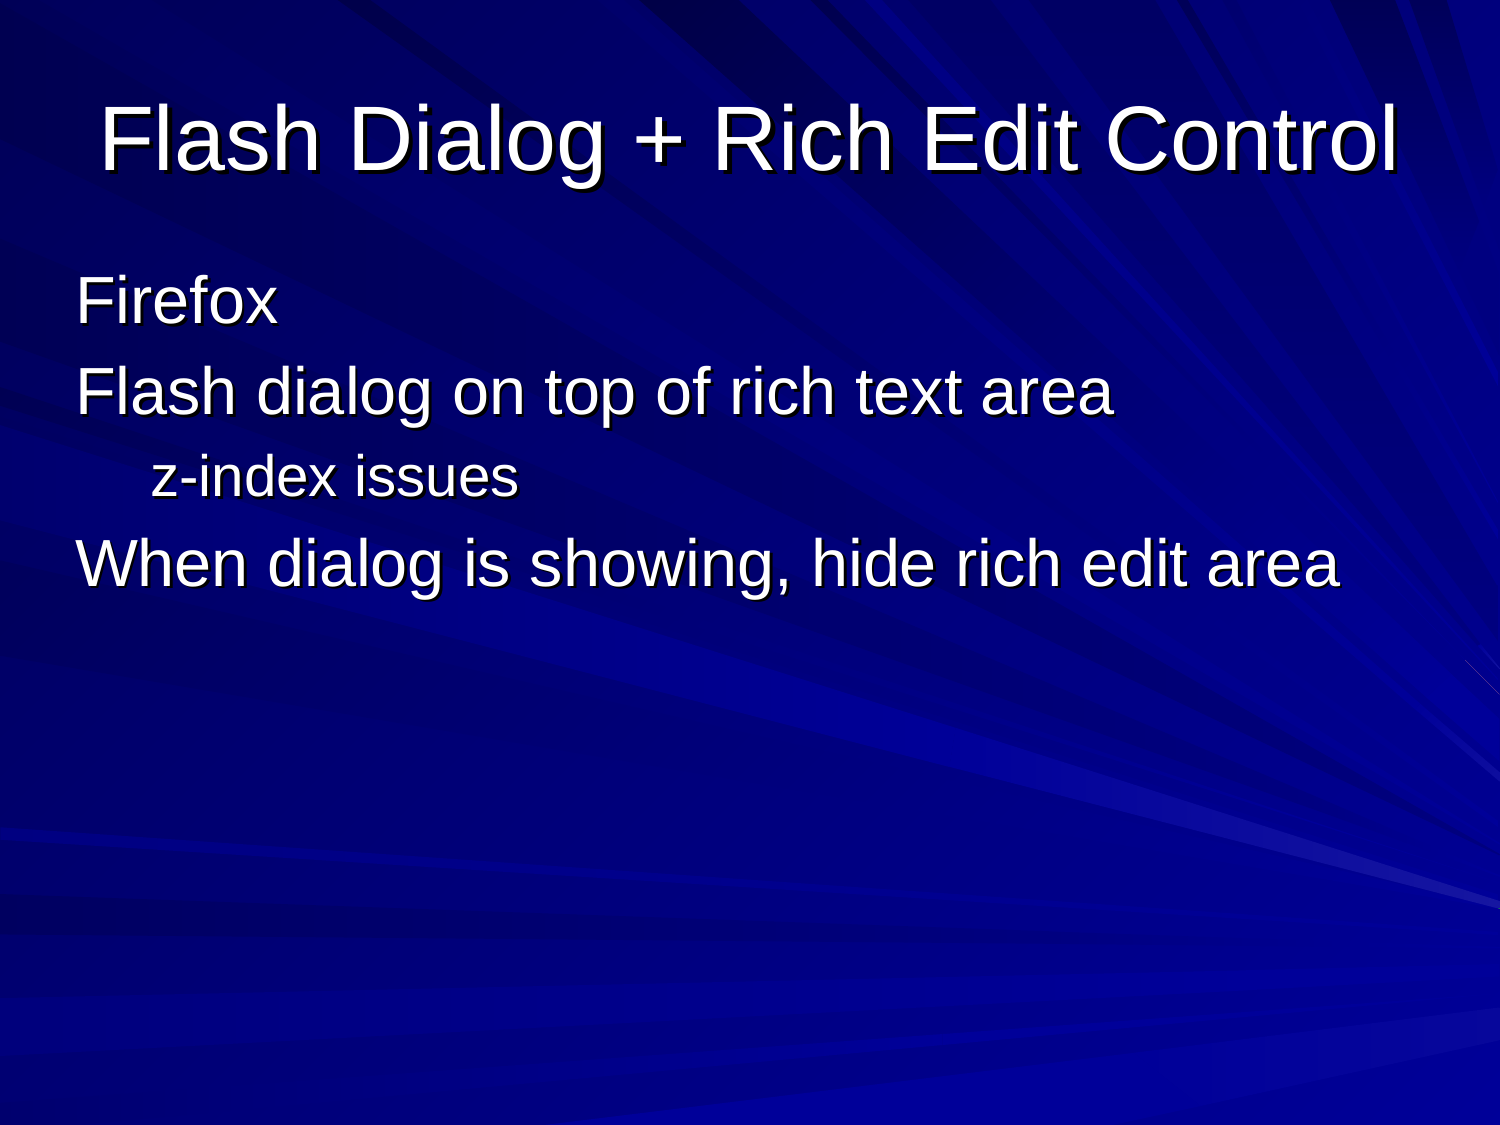

# Flash Dialog + Rich Edit Control
Firefox
Flash dialog on top of rich text area
z-index issues
When dialog is showing, hide rich edit area